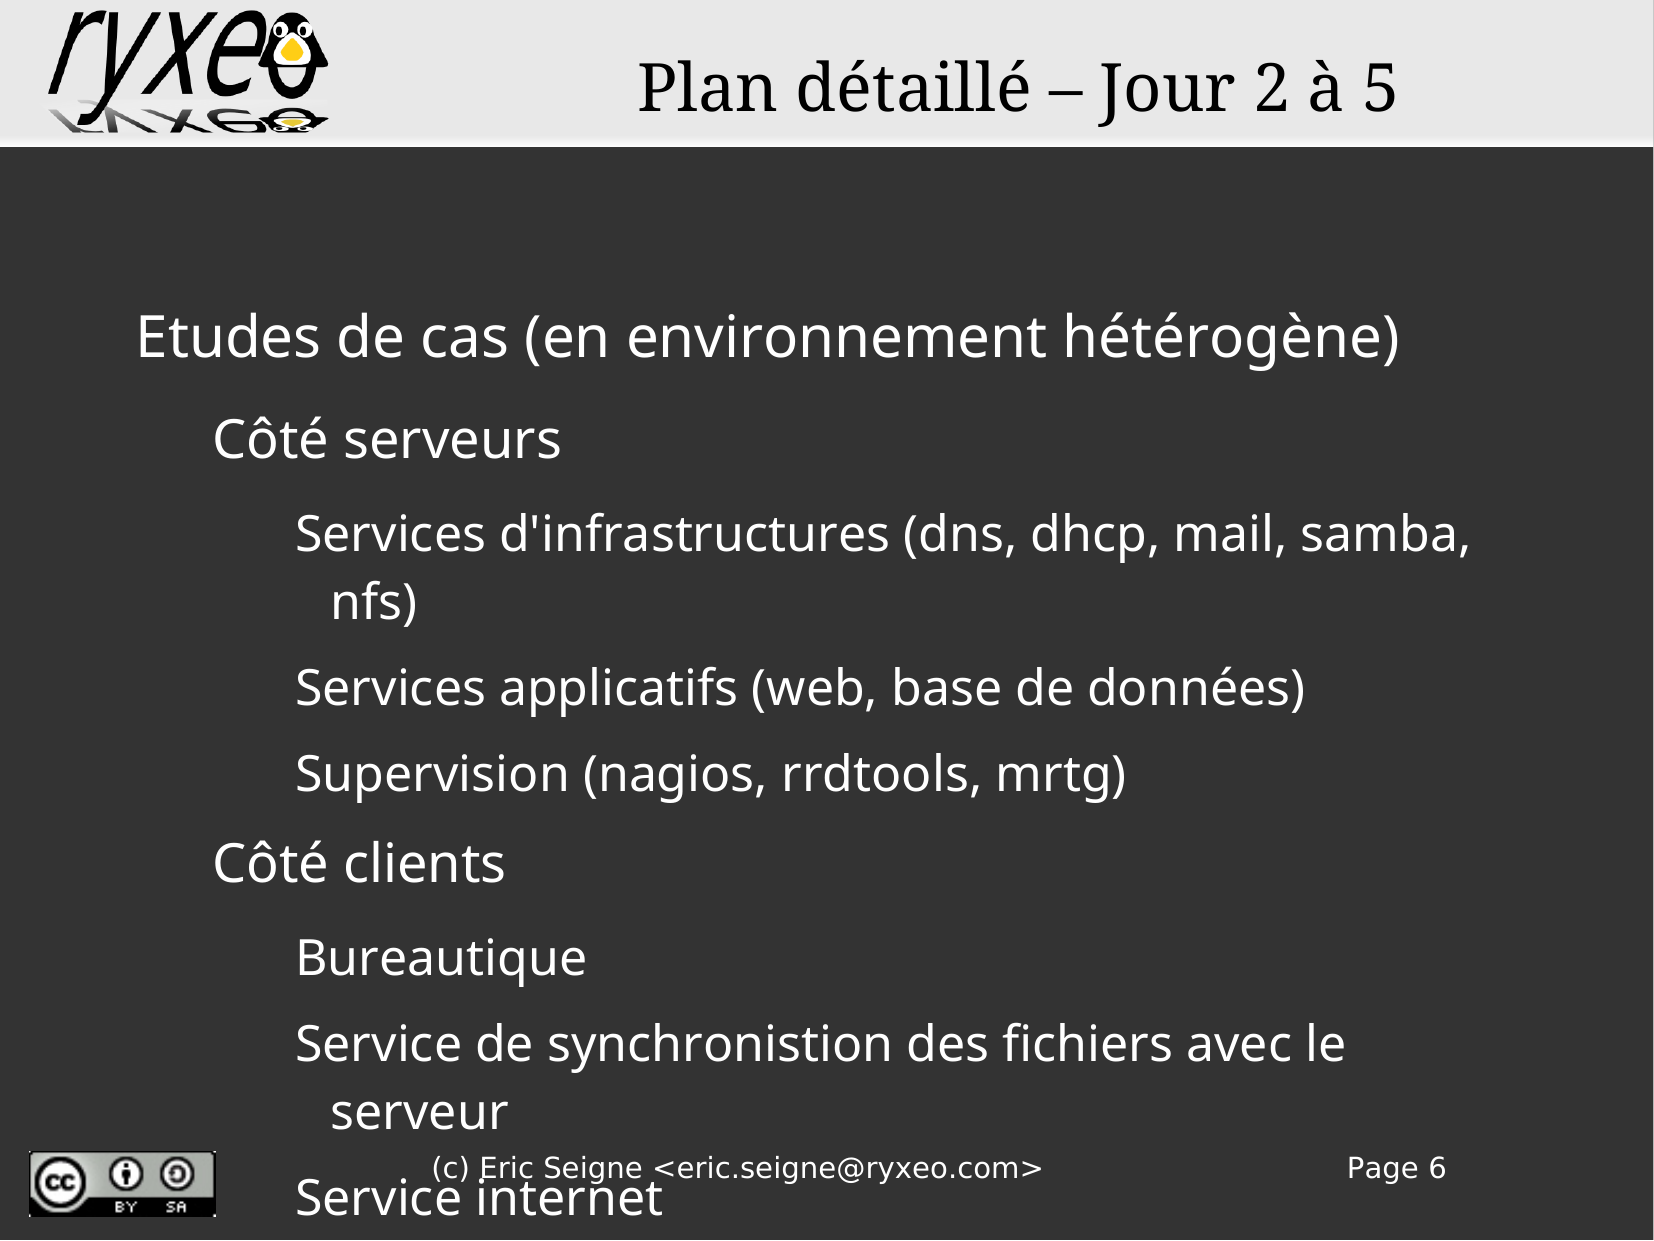

# Plan détaillé – Jour 2 à 5
Etudes de cas (en environnement hétérogène)
Côté serveurs
Services d'infrastructures (dns, dhcp, mail, samba, nfs)
Services applicatifs (web, base de données)
Supervision (nagios, rrdtools, mrtg)
Côté clients
Bureautique
Service de synchronistion des fichiers avec le serveur
Service internet
Toto le héro
6